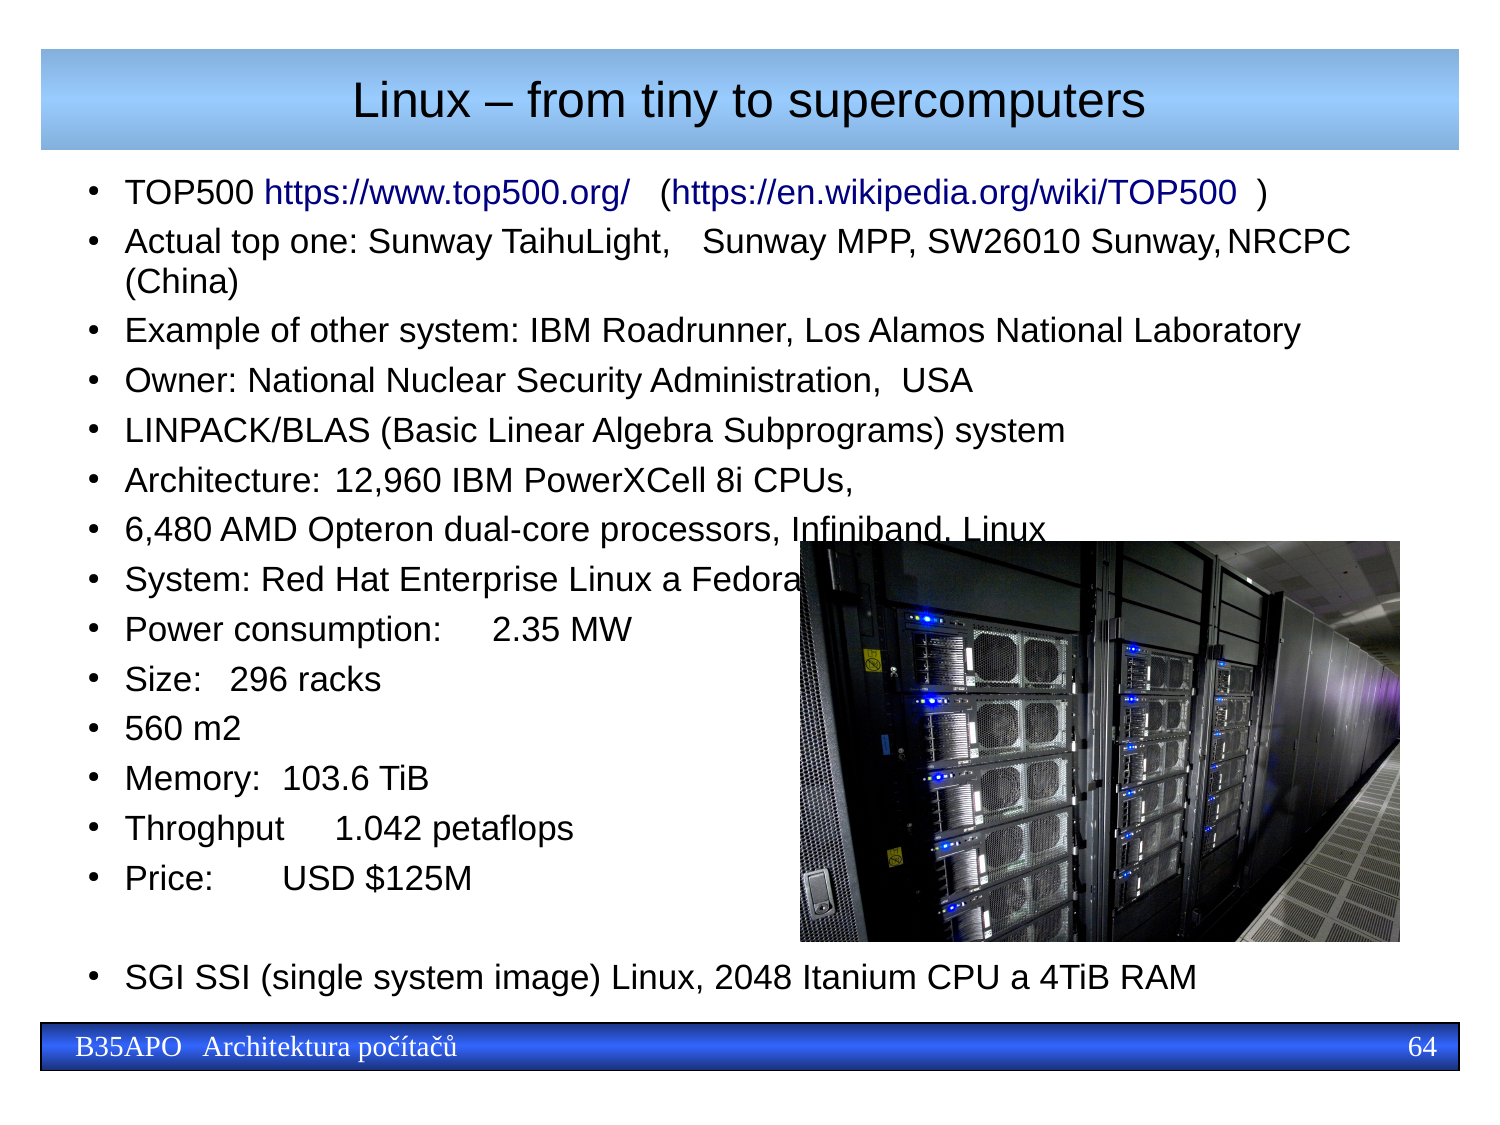

# Linux – from tiny to supercomputers
TOP500 https://www.top500.org/ (https://en.wikipedia.org/wiki/TOP500 )
Actual top one: Sunway TaihuLight, 	Sunway MPP, SW26010 Sunway,	NRCPC (China)
Example of other system: IBM Roadrunner, Los Alamos National Laboratory
Owner: National Nuclear Security Administration, USA
LINPACK/BLAS (Basic Linear Algebra Subprograms) system
Architecture: 	12,960 IBM PowerXCell 8i CPUs,
6,480 AMD Opteron dual-core processors, Infiniband, Linux
System: Red Hat Enterprise Linux a Fedora
Power consumption:	2.35 MW
Size:	296 racks
560 m2
Memory: 	103.6 TiB
Throghput 	1.042 petaflops
Price:	 	USD $125M
SGI SSI (single system image) Linux, 2048 Itanium CPU a 4TiB RAM
B35APO Architektura počítačů
64